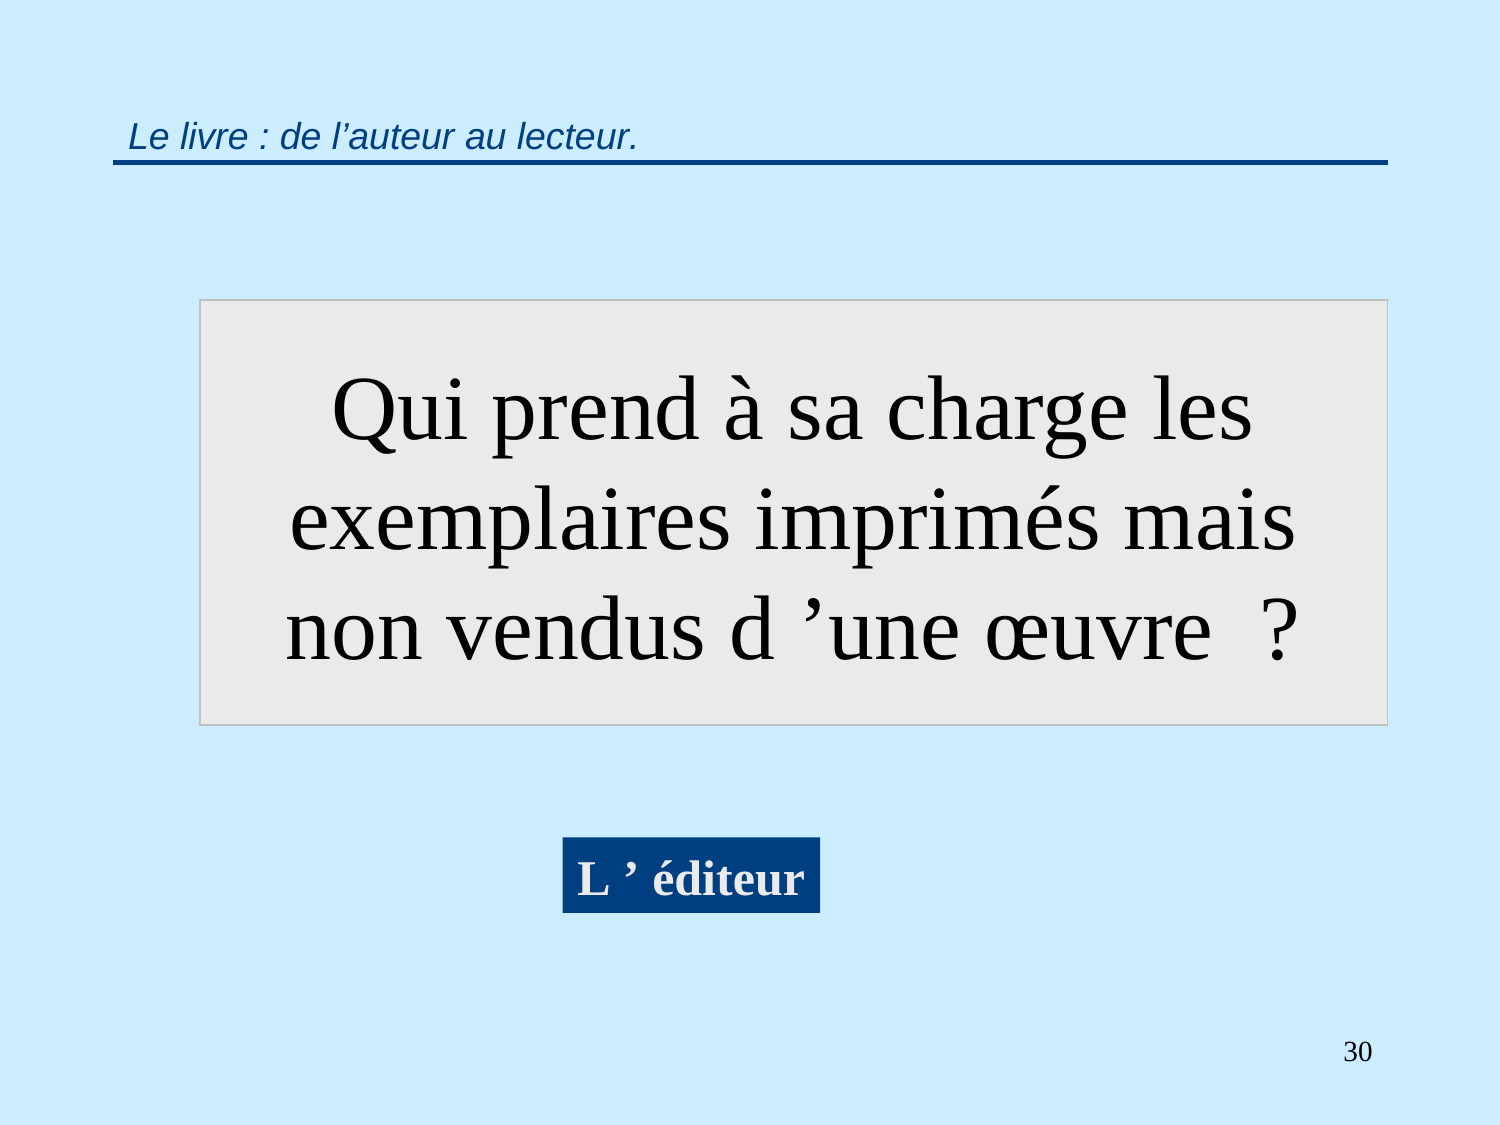

Le livre : de l’auteur au lecteur.
# Qui prend à sa charge les exemplaires imprimés mais non vendus d ’une œuvre ?
L ’ éditeur
30